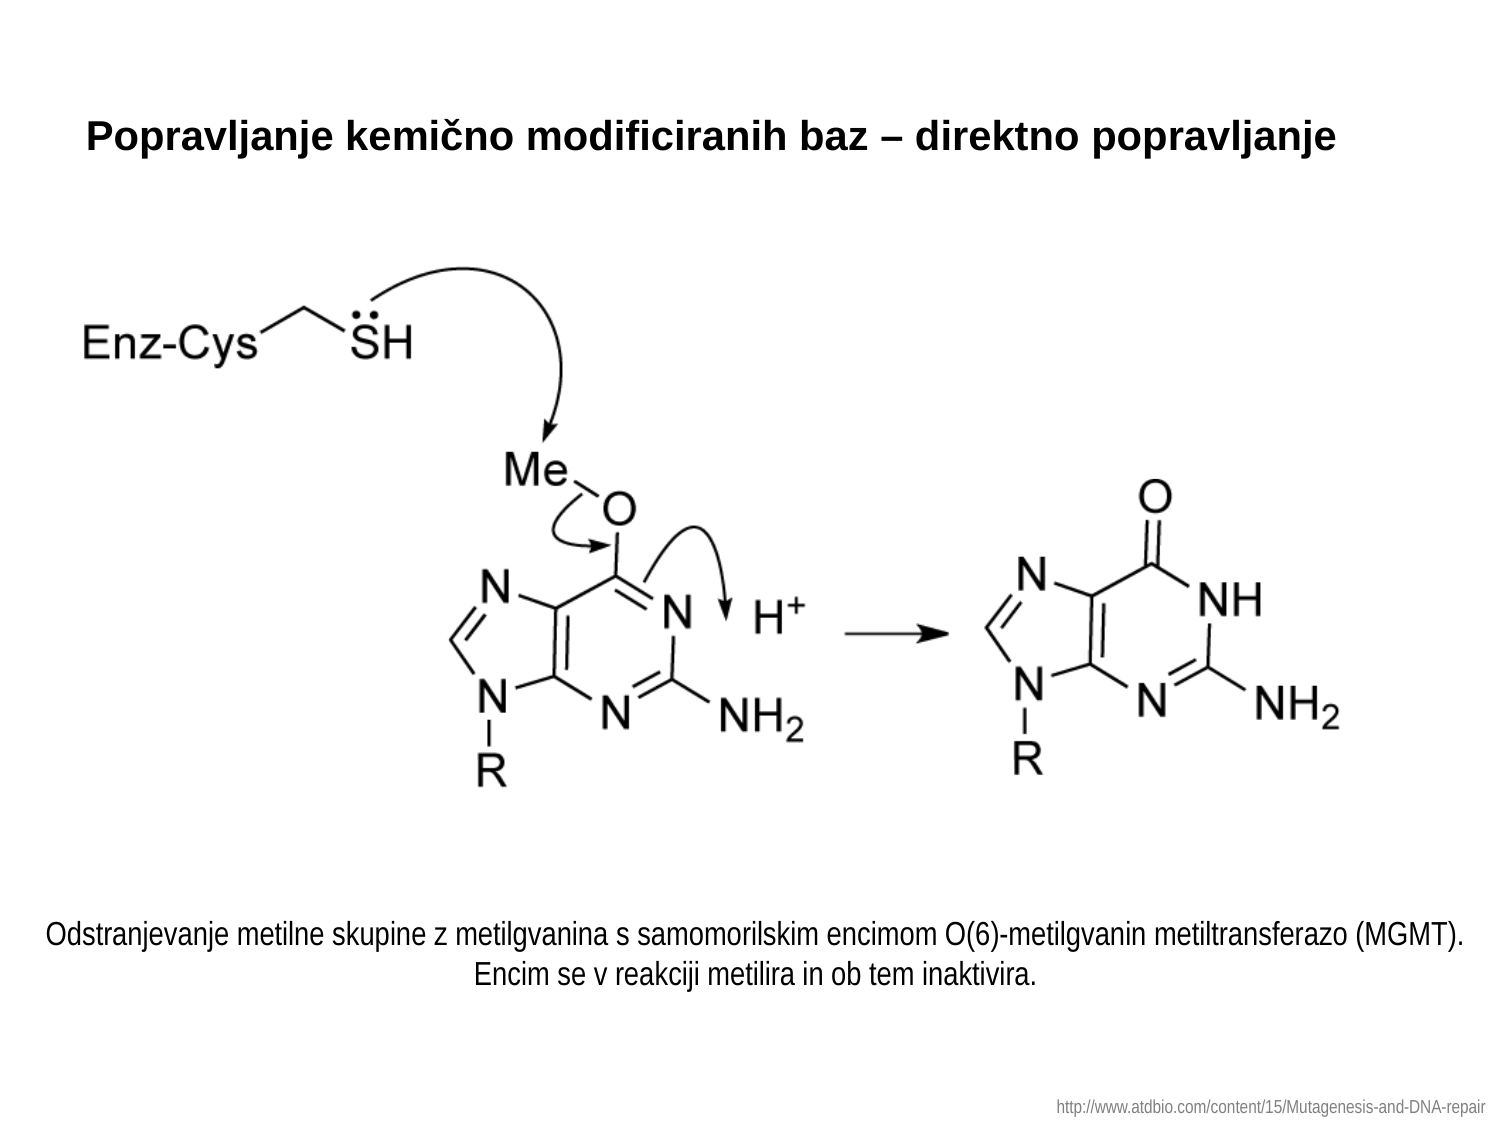

Popravljanje kemično modificiranih baz – direktno popravljanje
Odstranjevanje metilne skupine z metilgvanina s samomorilskim encimom O(6)-metilgvanin metiltransferazo (MGMT). Encim se v reakciji metilira in ob tem inaktivira.
http://www.atdbio.com/content/15/Mutagenesis-and-DNA-repair